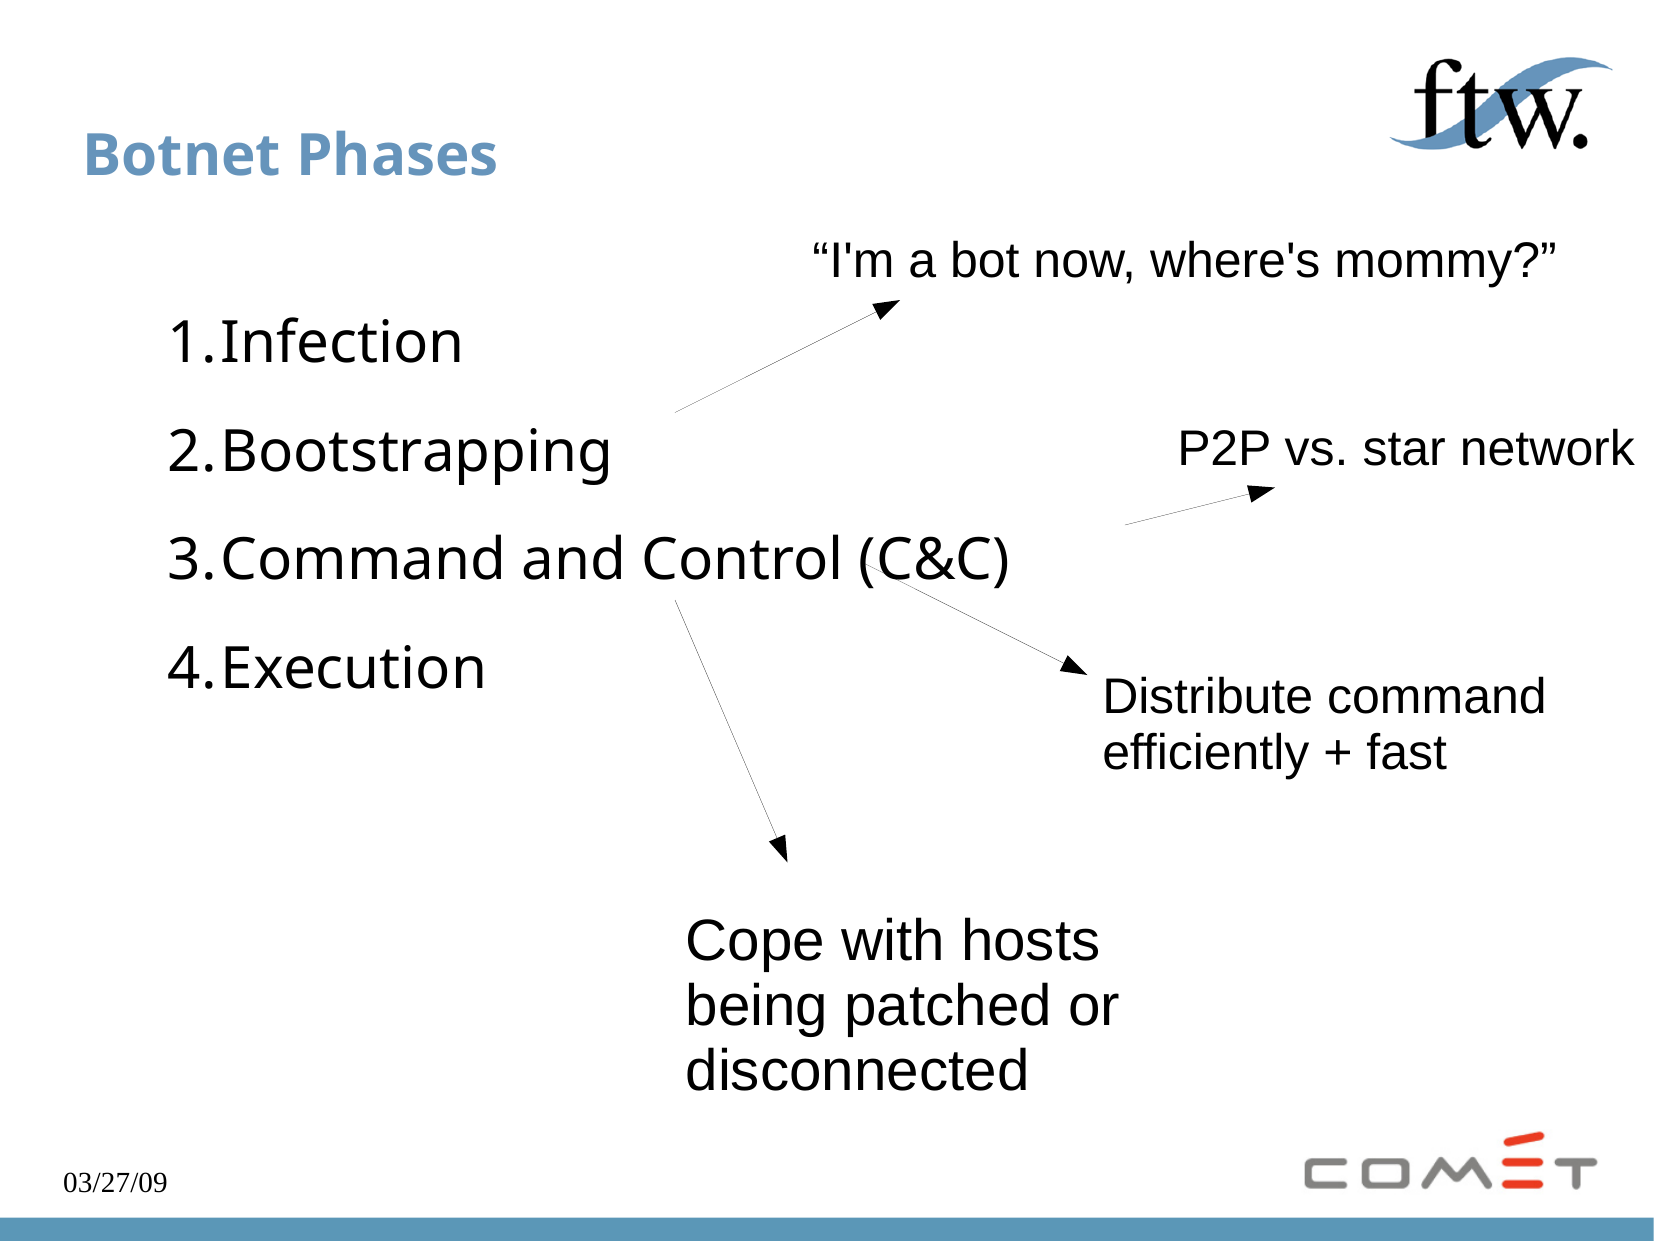

# Botnet Phases
“I'm a bot now, where's mommy?”
Infection
Bootstrapping
Command and Control (C&C)
Execution
P2P vs. star network
Distribute command efficiently + fast
Cope with hosts being patched or disconnected